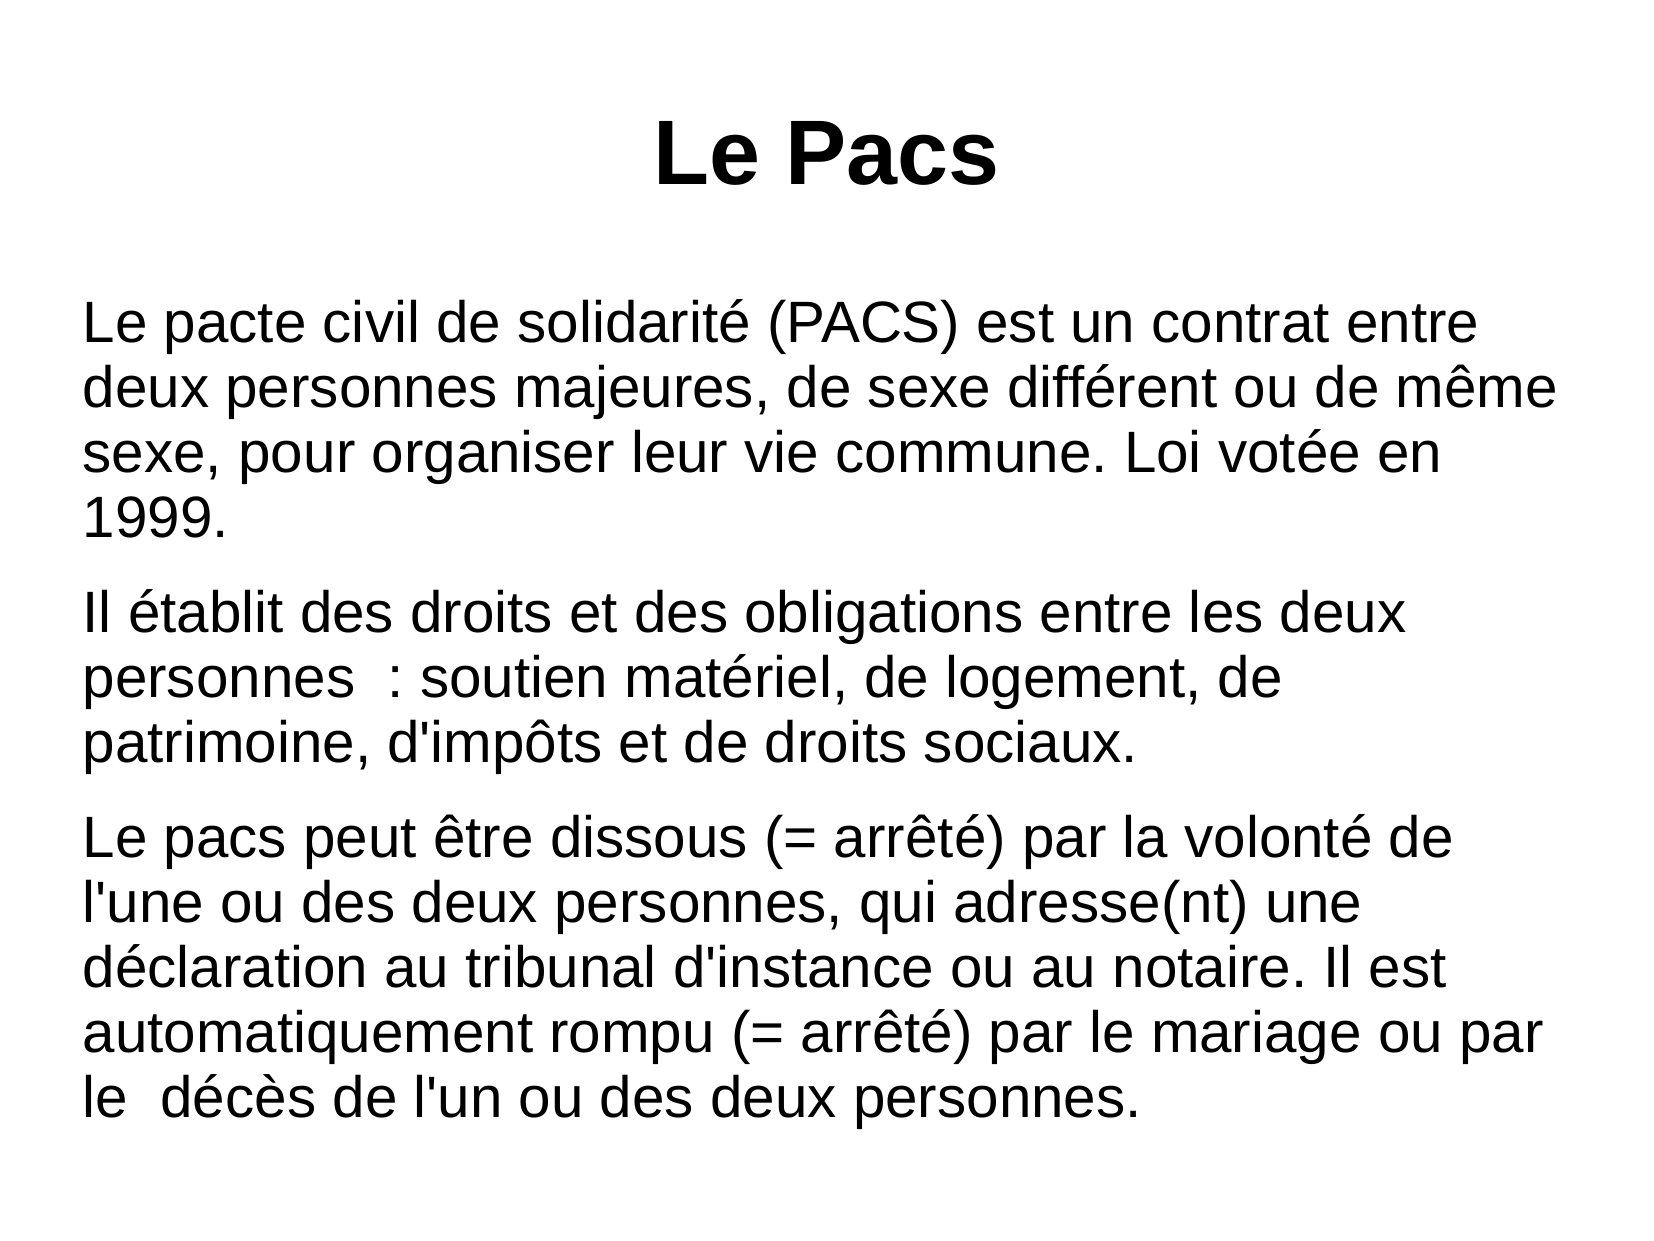

# Le Pacs
Le pacte civil de solidarité (PACS) est un contrat entre deux personnes majeures, de sexe différent ou de même sexe, pour organiser leur vie commune. Loi votée en 1999.
Il établit des droits et des obligations entre les deux personnes  : soutien matériel, de logement, de patrimoine, d'impôts et de droits sociaux.
Le pacs peut être dissous (= arrêté) par la volonté de l'une ou des deux personnes, qui adresse(nt) une déclaration au tribunal d'instance ou au notaire. Il est automatiquement rompu (= arrêté) par le mariage ou par le  décès de l'un ou des deux personnes.